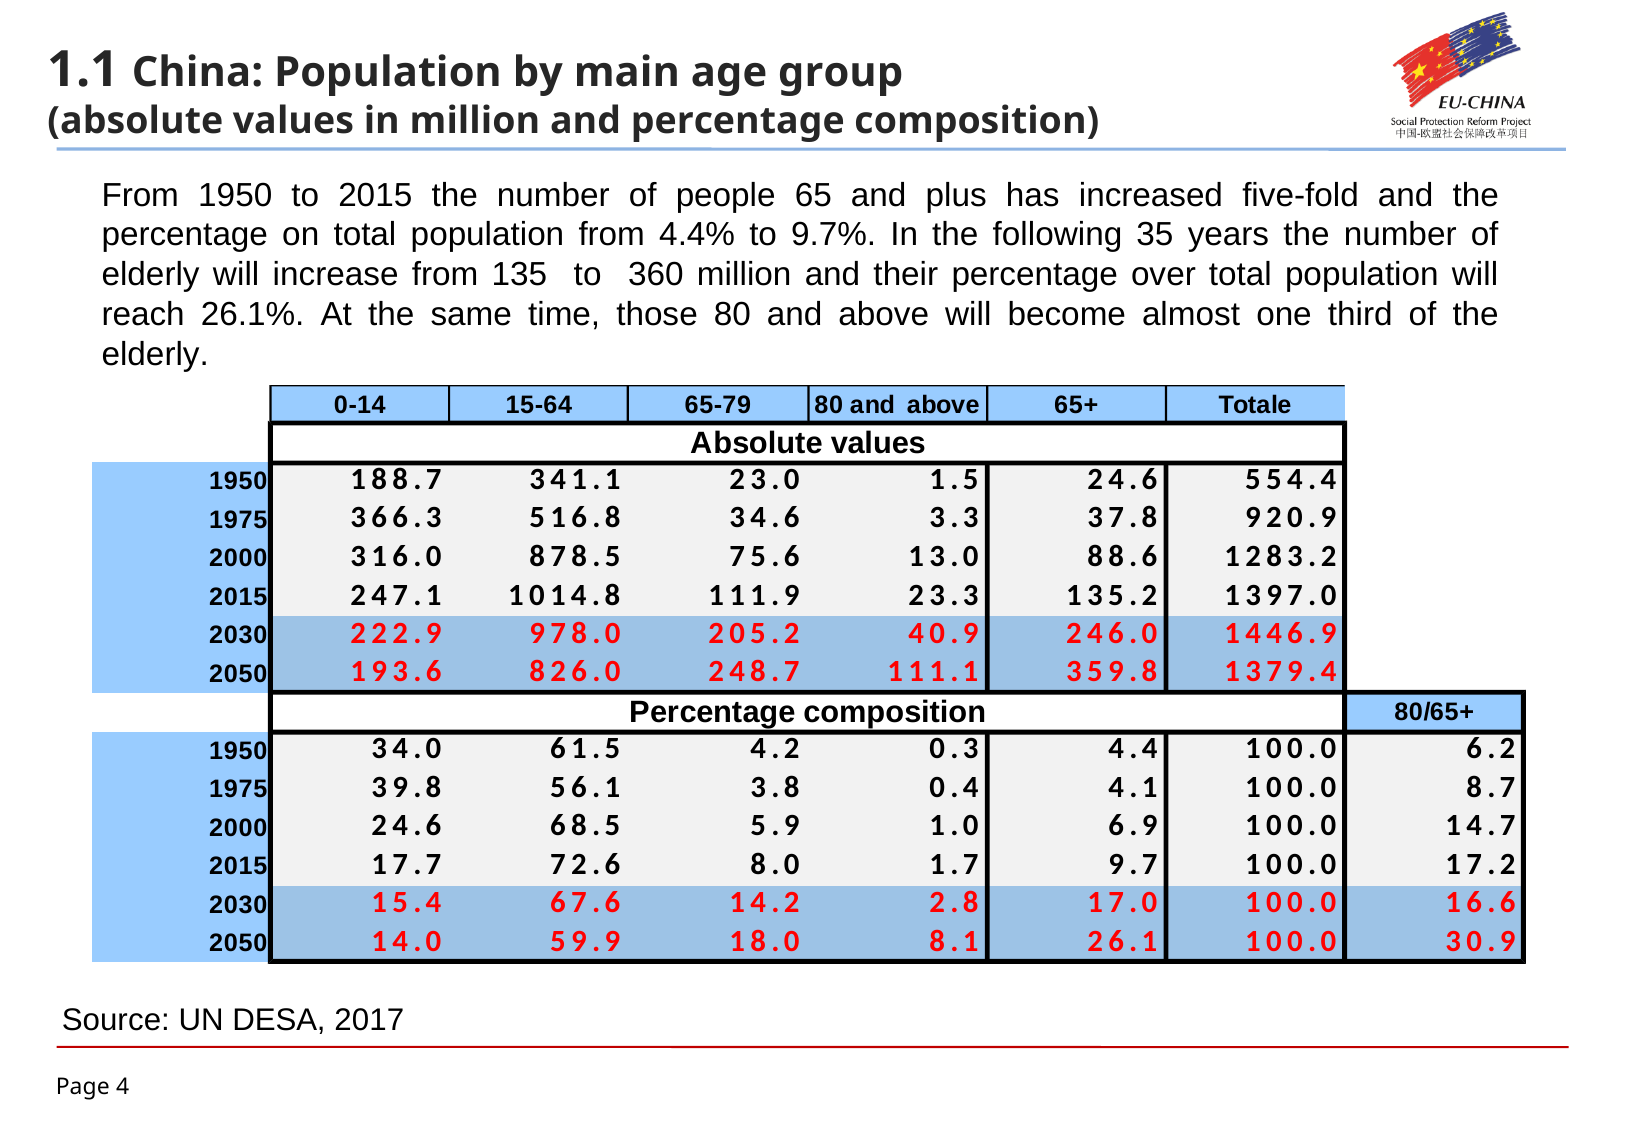

1.1 China: Population by main age group
(absolute values in million and percentage composition)
From 1950 to 2015 the number of people 65 and plus has increased five-fold and the percentage on total population from 4.4% to 9.7%. In the following 35 years the number of elderly will increase from 135 to 360 million and their percentage over total population will reach 26.1%. At the same time, those 80 and above will become almost one third of the elderly.
Source: UN DESA, 2017